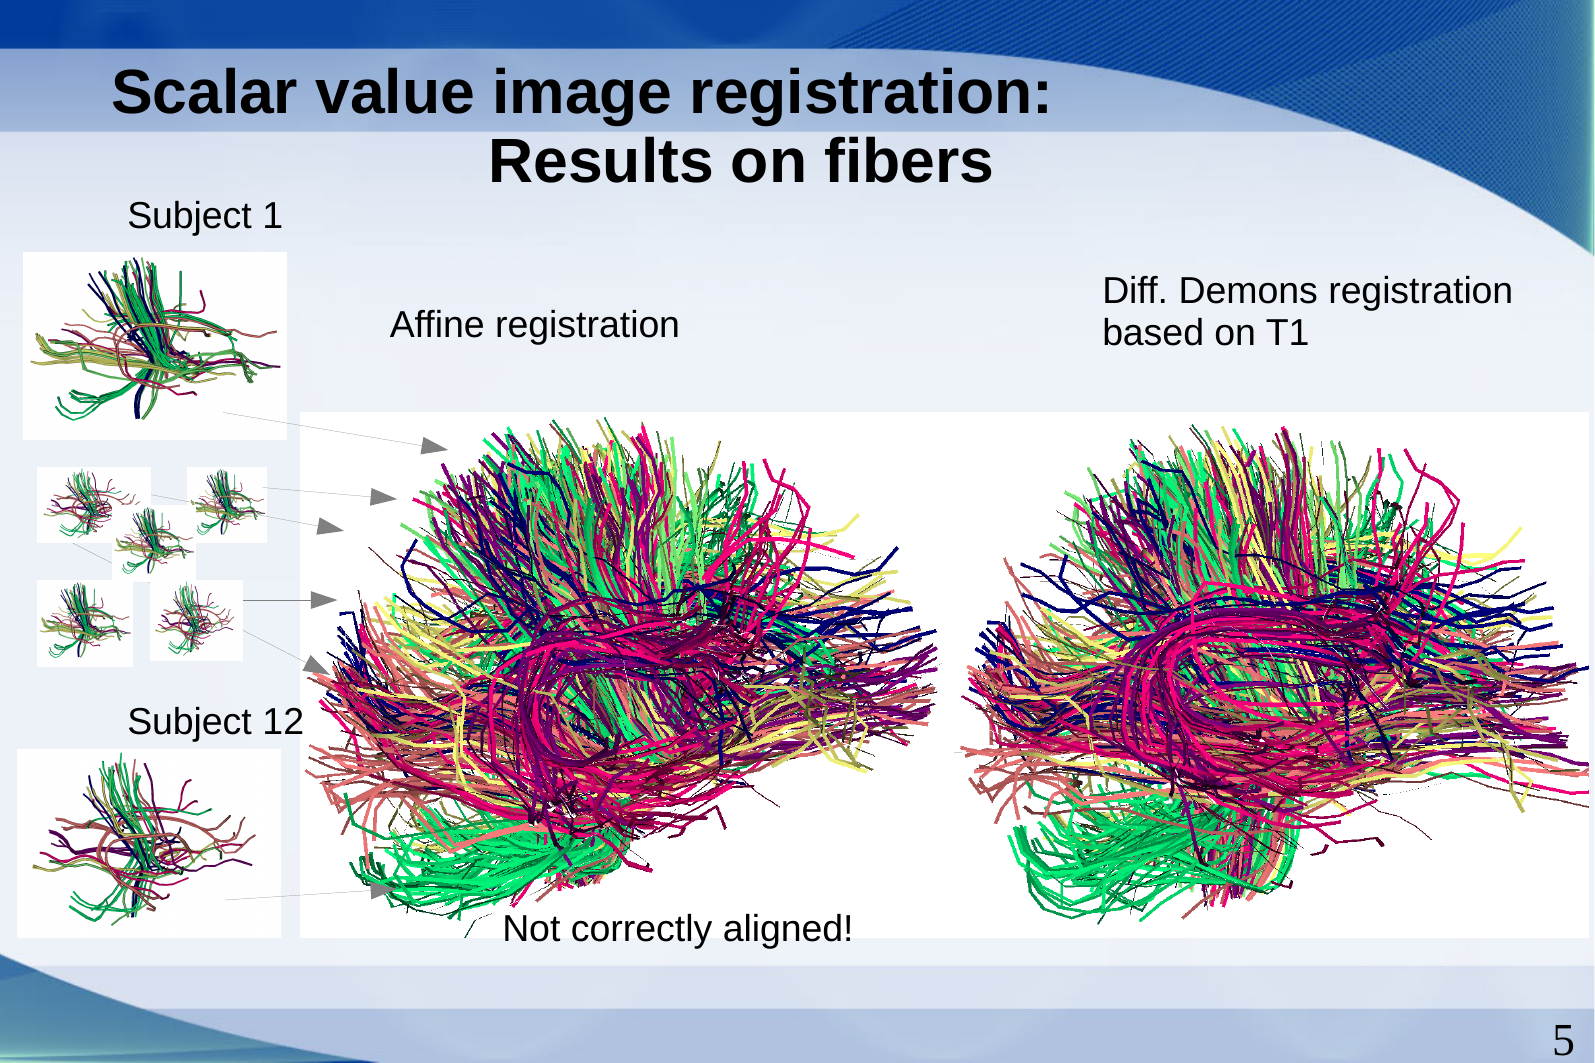

# Scalar value image registration: Results on fibers
Subject 1
Diff. Demons registration
based on T1
Affine registration
Subject 12
Not correctly aligned!
5